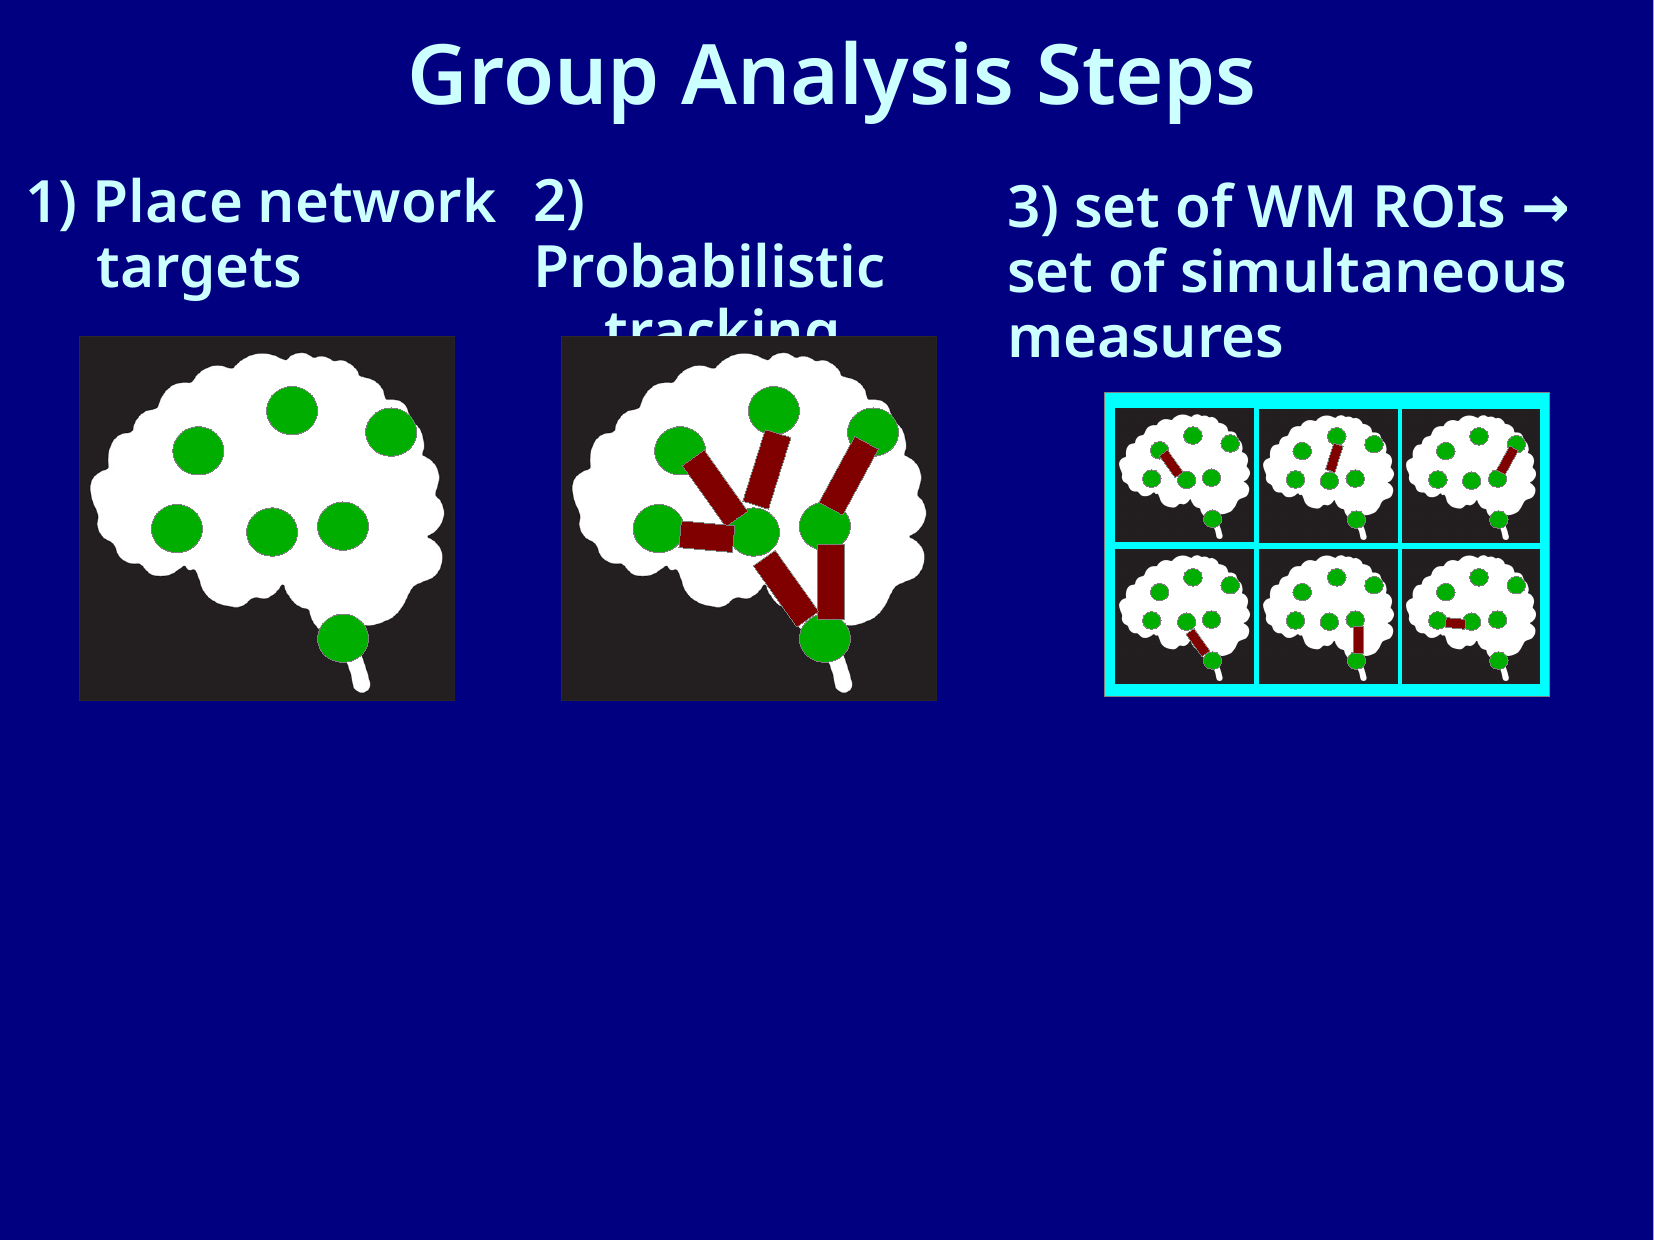

# Group Analysis Steps
1) Place network
targets
2) Probabilistic
tracking
3) set of WM ROIs →
set of simultaneous measures